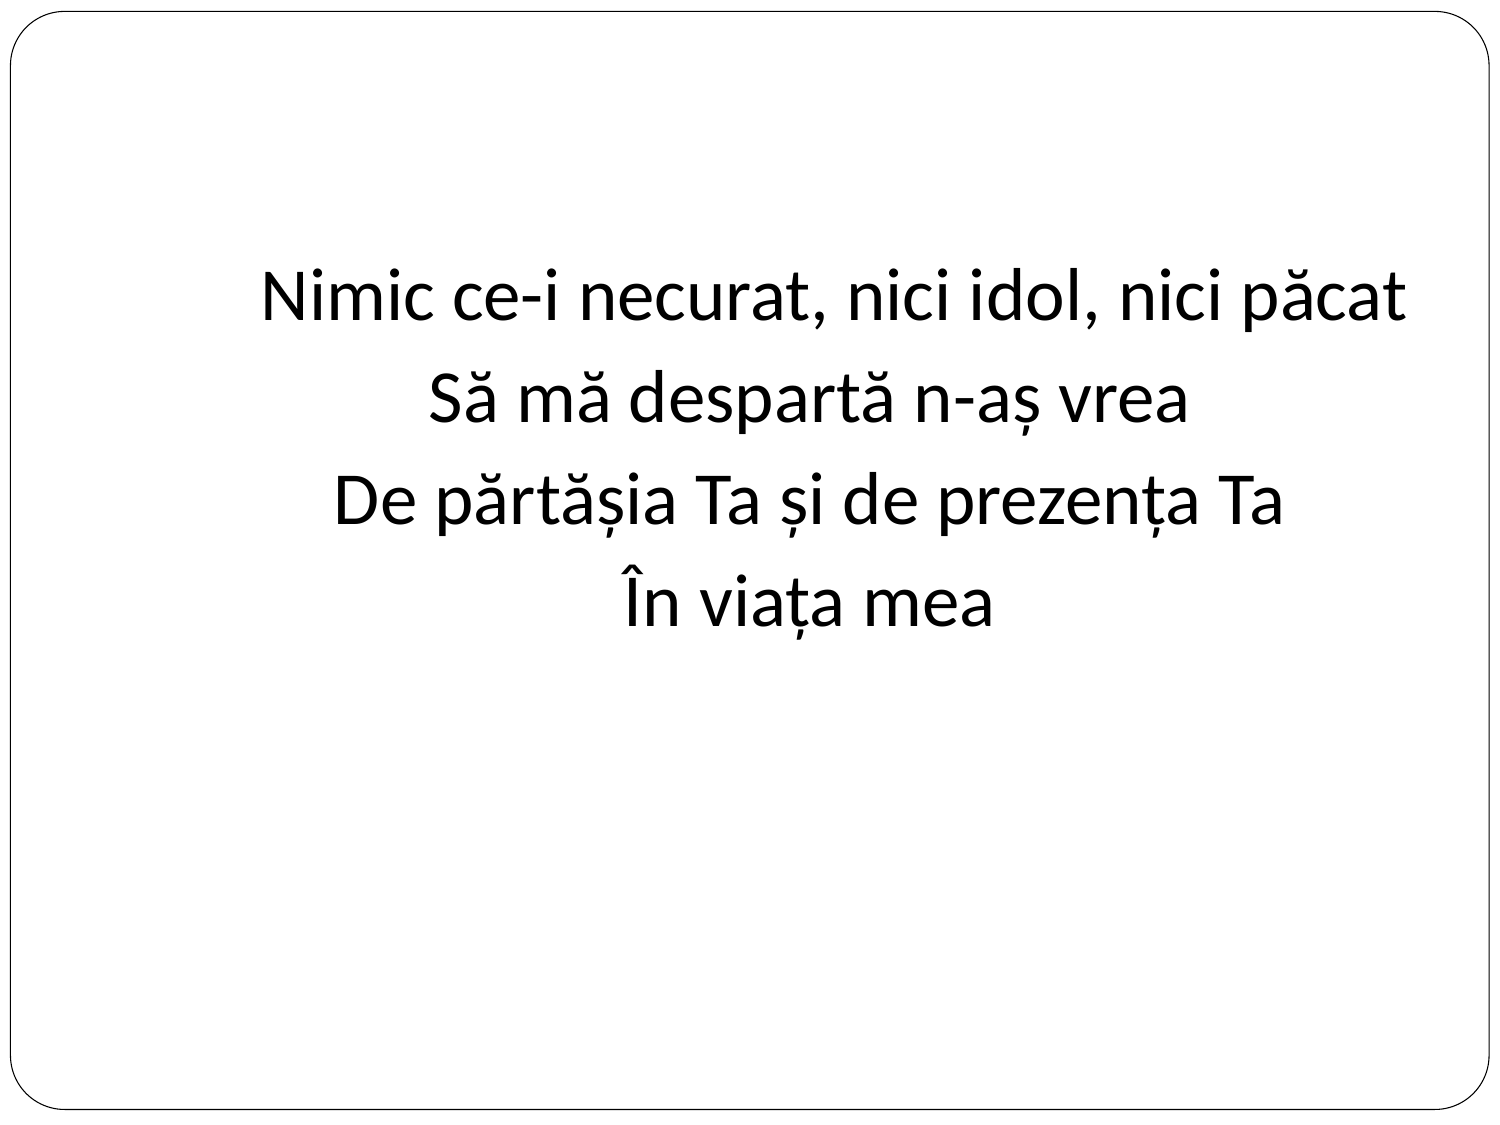

#
 Nimic ce-i necurat, nici idol, nici păcat
Să mă despartă n-aş vrea
De părtăşia Ta şi de prezenţa Ta
În viaţa mea